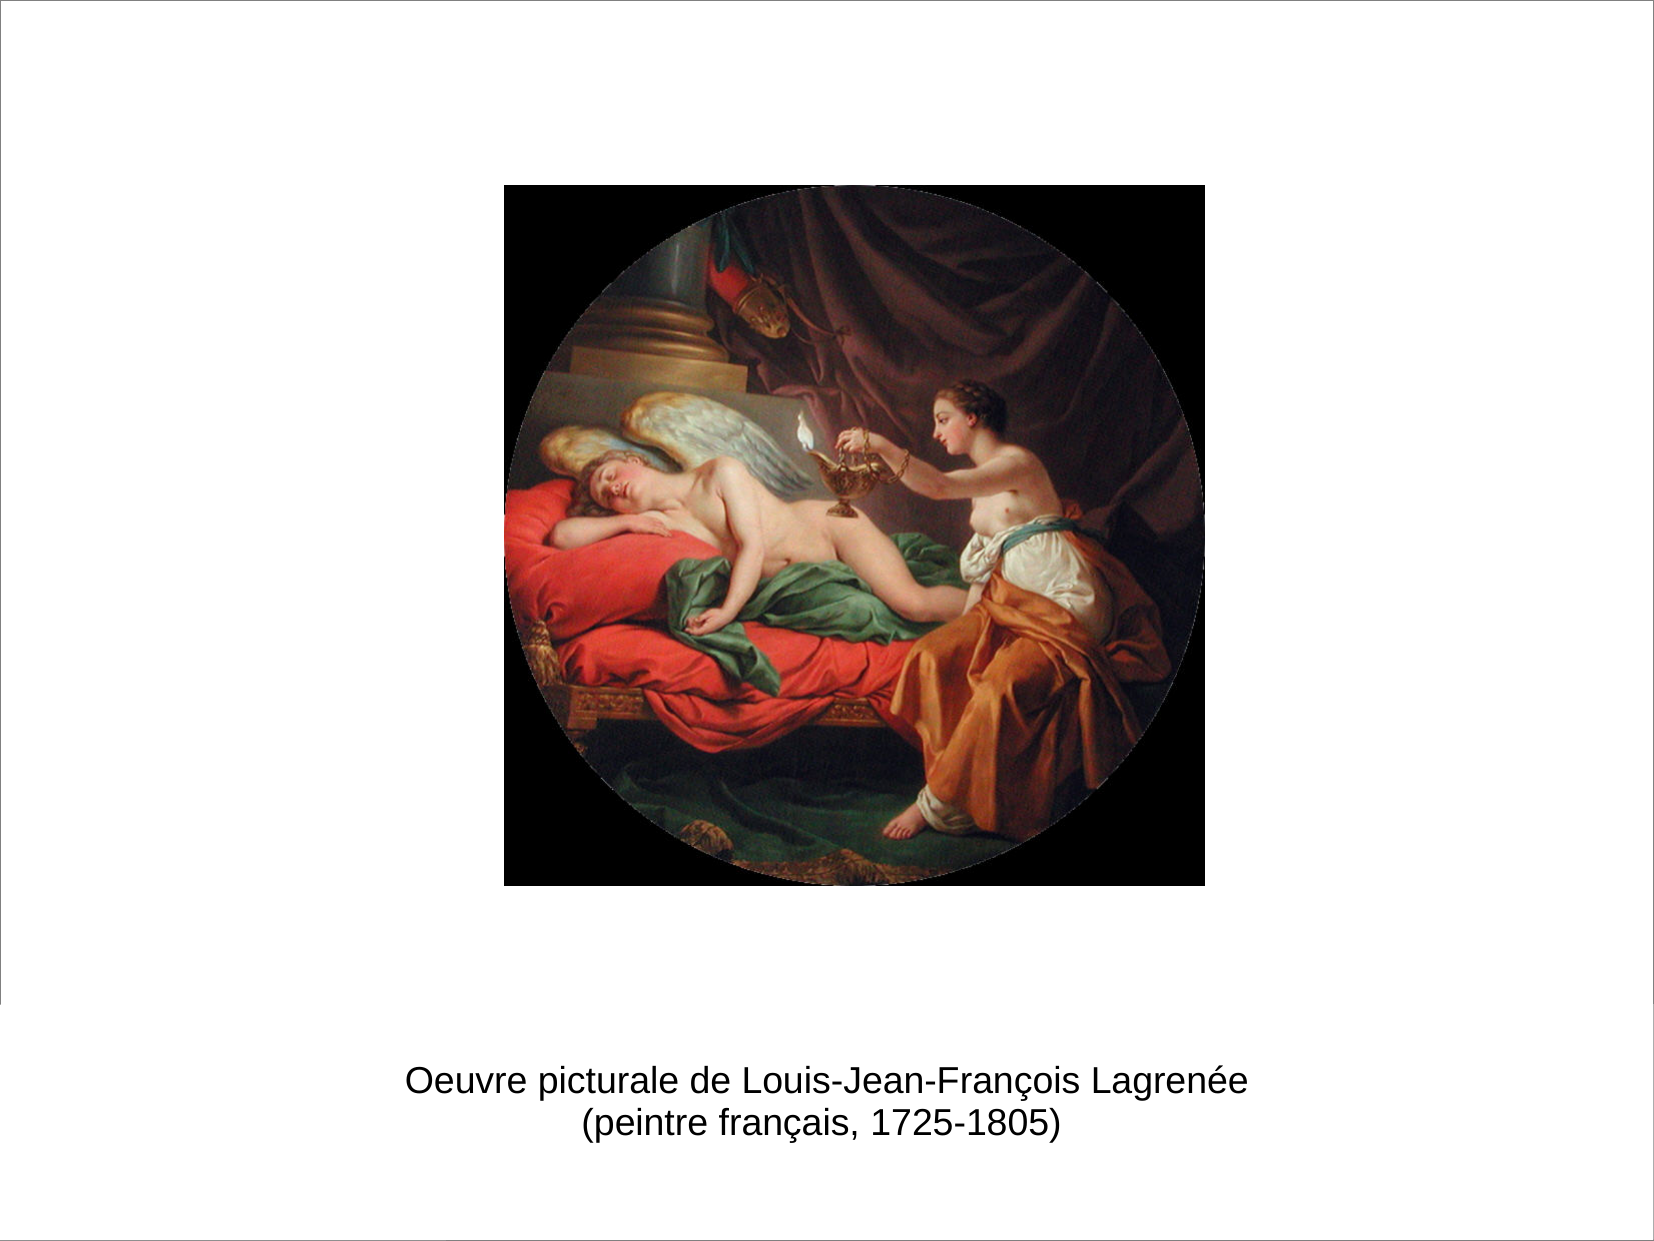

#
Oeuvre picturale de Louis-Jean-François Lagrenée
(peintre français, 1725-1805)